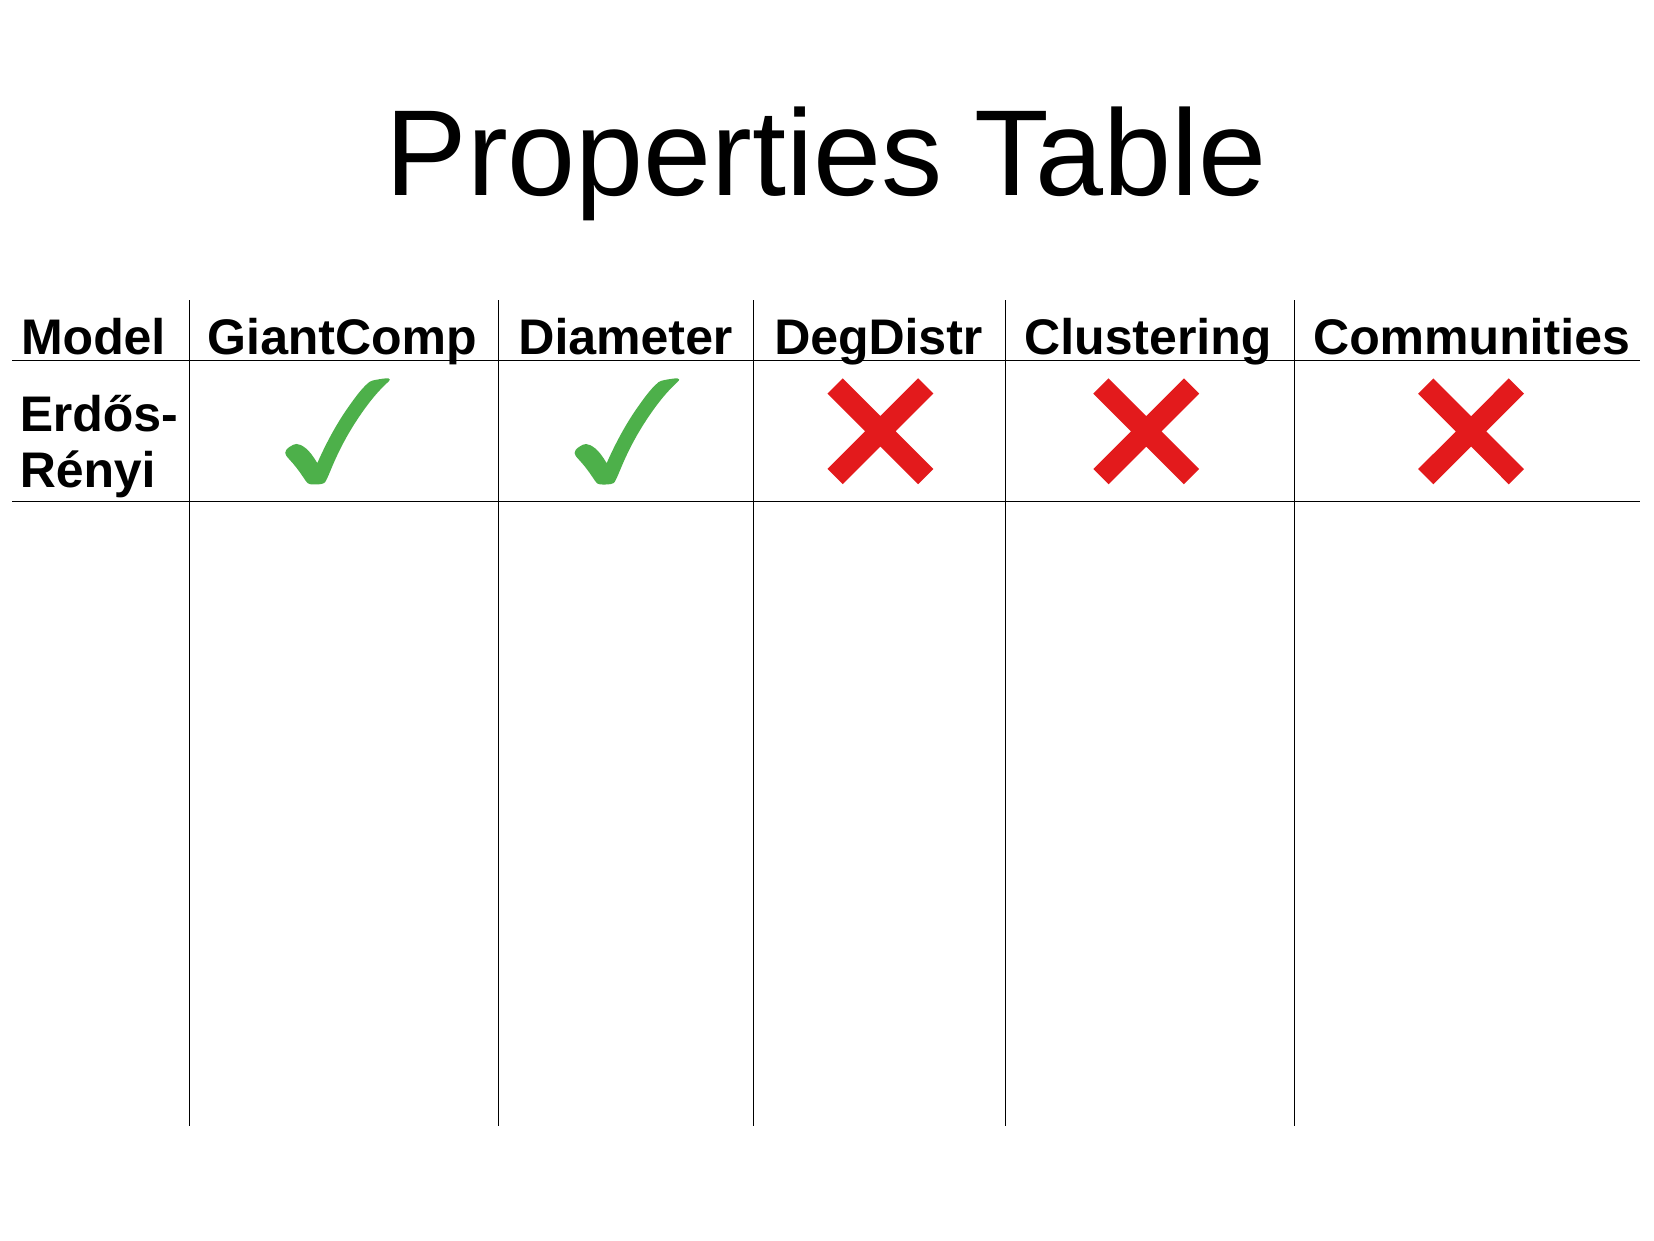

# Properties Table
Model GiantComp Diameter DegDistr Clustering Communities
Erdős-
Rényi